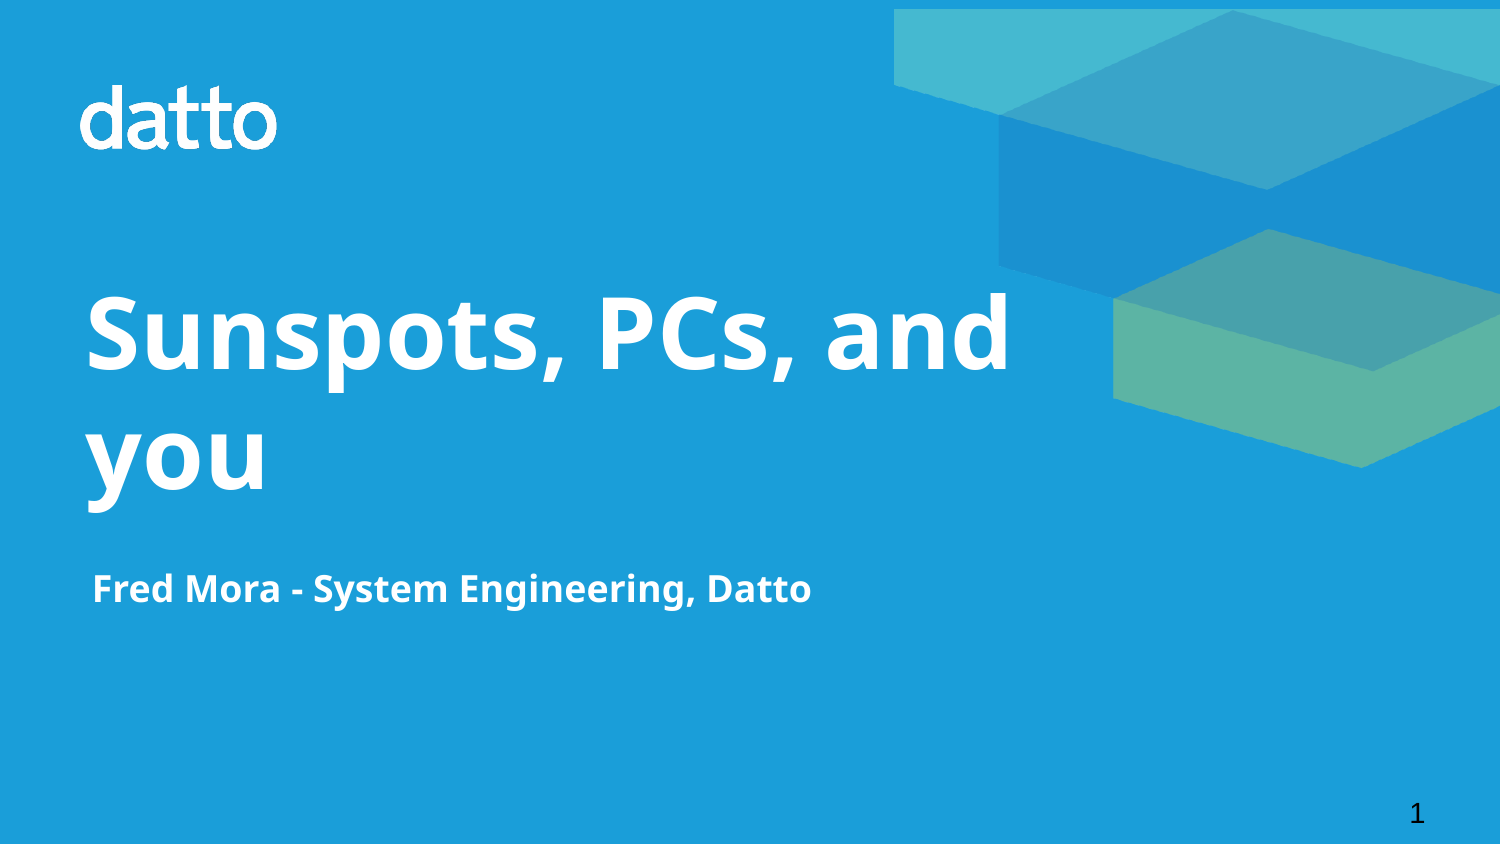

# Sunspots, PCs, and you
Fred Mora - System Engineering, Datto